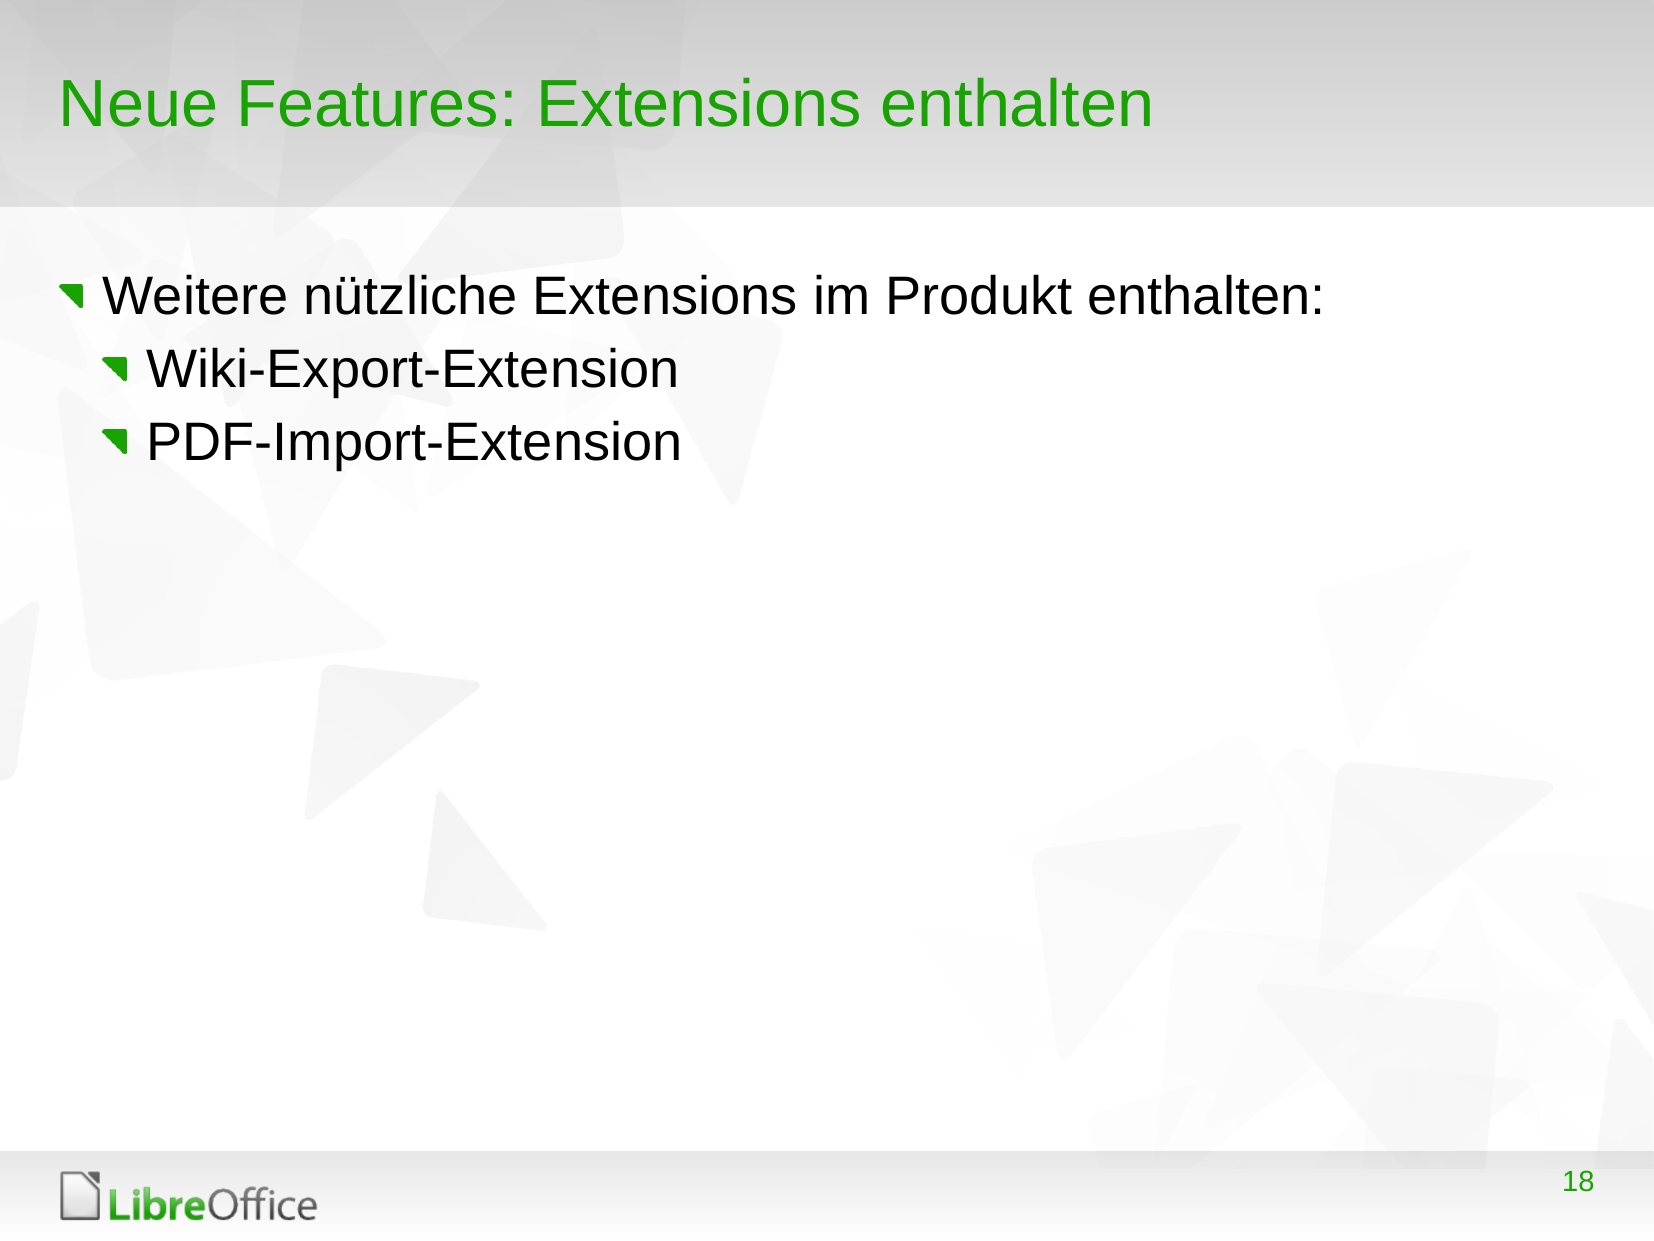

# Neue Features: Extensions enthalten
Weitere nützliche Extensions im Produkt enthalten:
Wiki-Export-Extension
PDF-Import-Extension
18